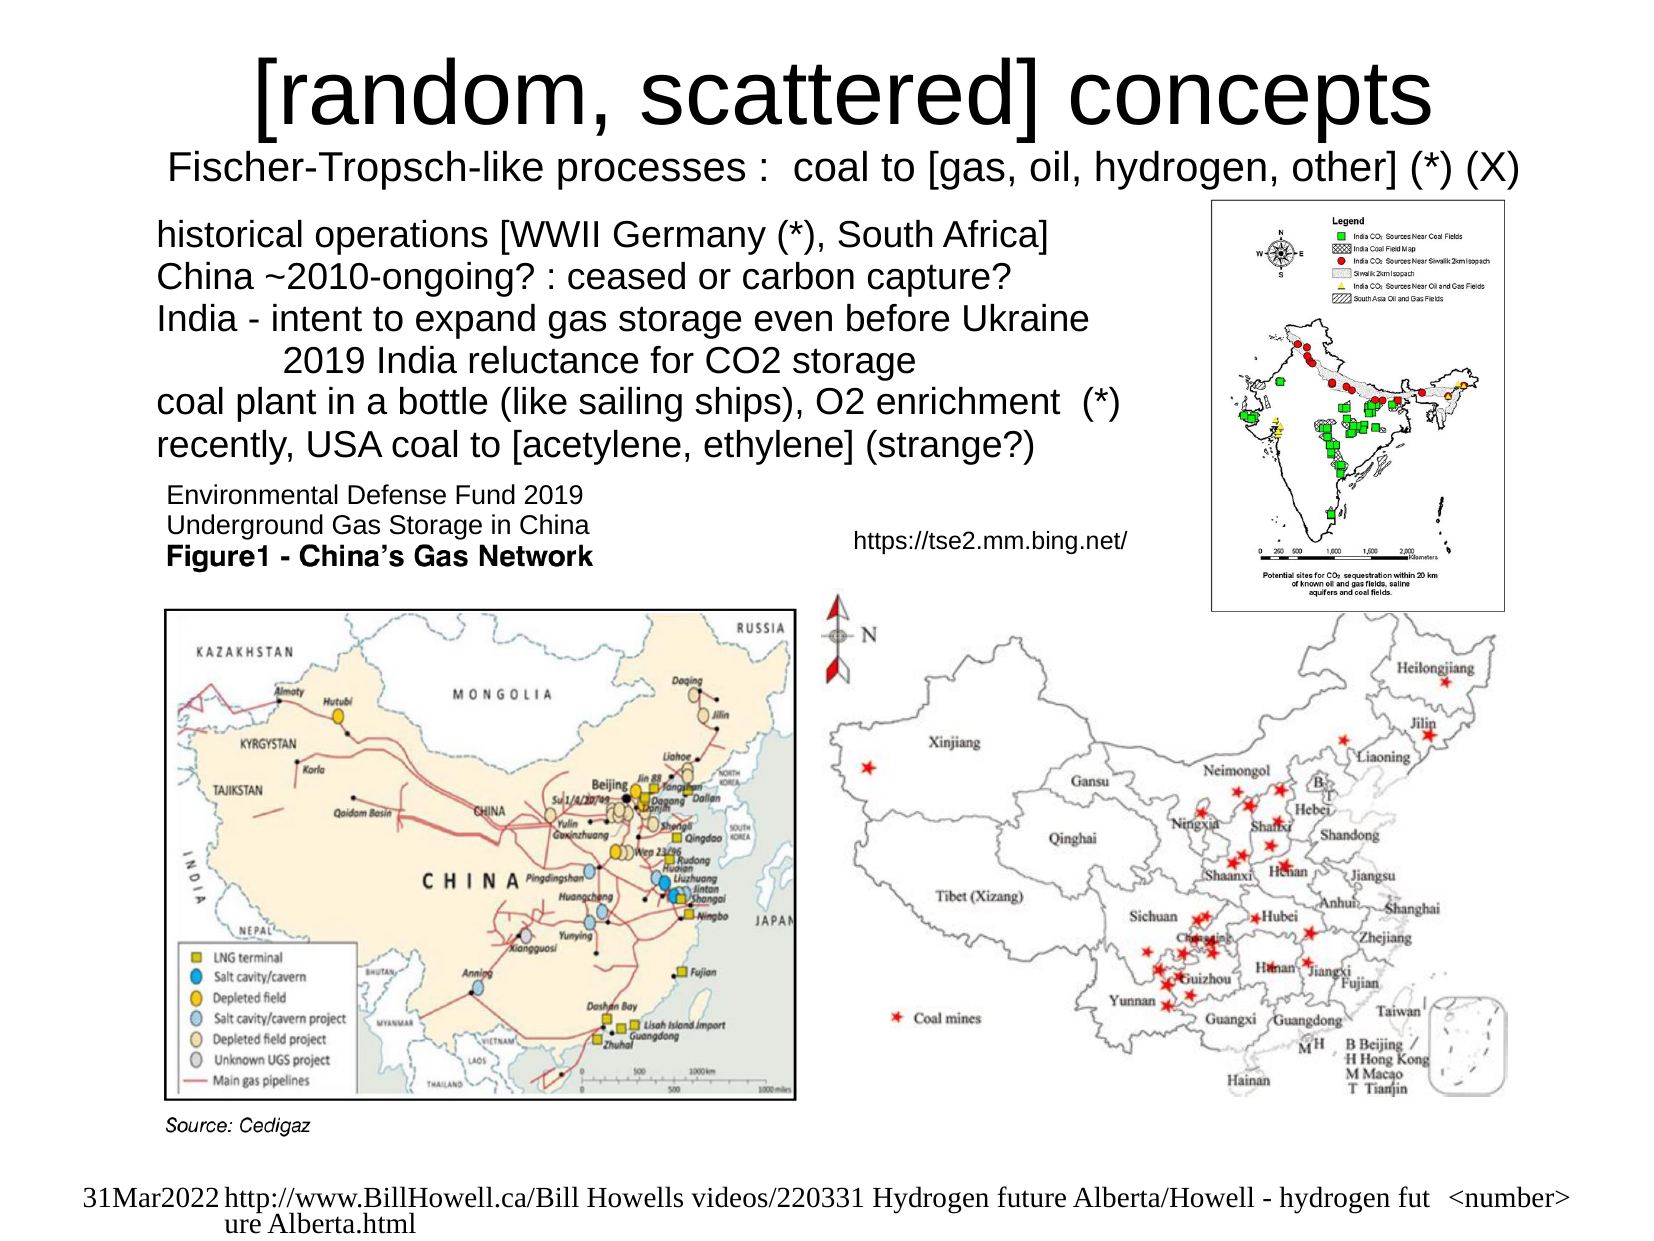

# [random, scattered] concepts Fischer-Tropsch-like processes : coal to [gas, oil, hydrogen, other] (*) (X)
historical operations [WWII Germany (*), South Africa]
China ~2010-ongoing? : ceased or carbon capture?
India - intent to expand gas storage even before Ukraine
 2019 India reluctance for CO2 storage
coal plant in a bottle (like sailing ships), O2 enrichment (*)
recently, USA coal to [acetylene, ethylene] (strange?)
Environmental Defense Fund 2019
Underground Gas Storage in China
https://tse2.mm.bing.net/
31Mar2022
http://www.BillHowell.ca/Bill Howells videos/220331 Hydrogen future Alberta/Howell - hydrogen future Alberta.html
12